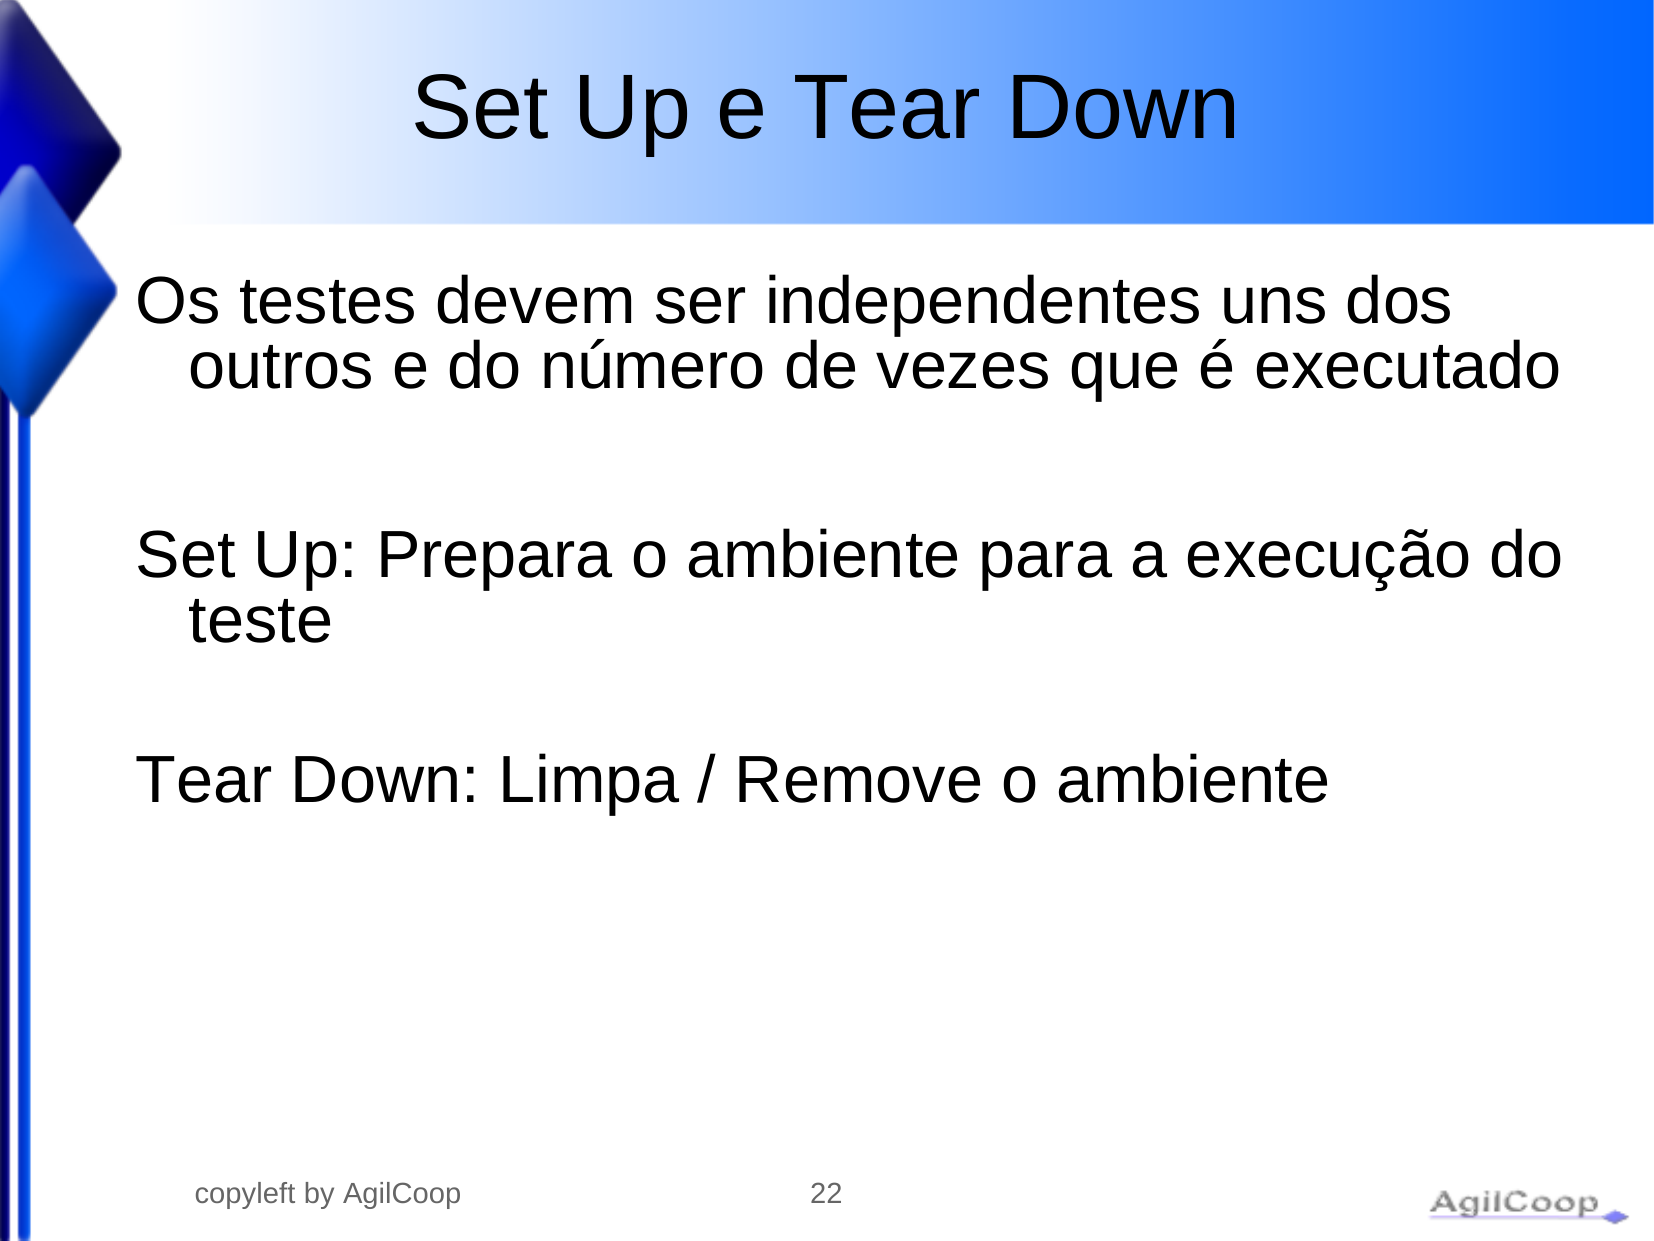

# Set Up e Tear Down
Os testes devem ser independentes uns dos outros e do número de vezes que é executado
Set Up: Prepara o ambiente para a execução do teste
Tear Down: Limpa / Remove o ambiente
copyleft by AgilCoop
22